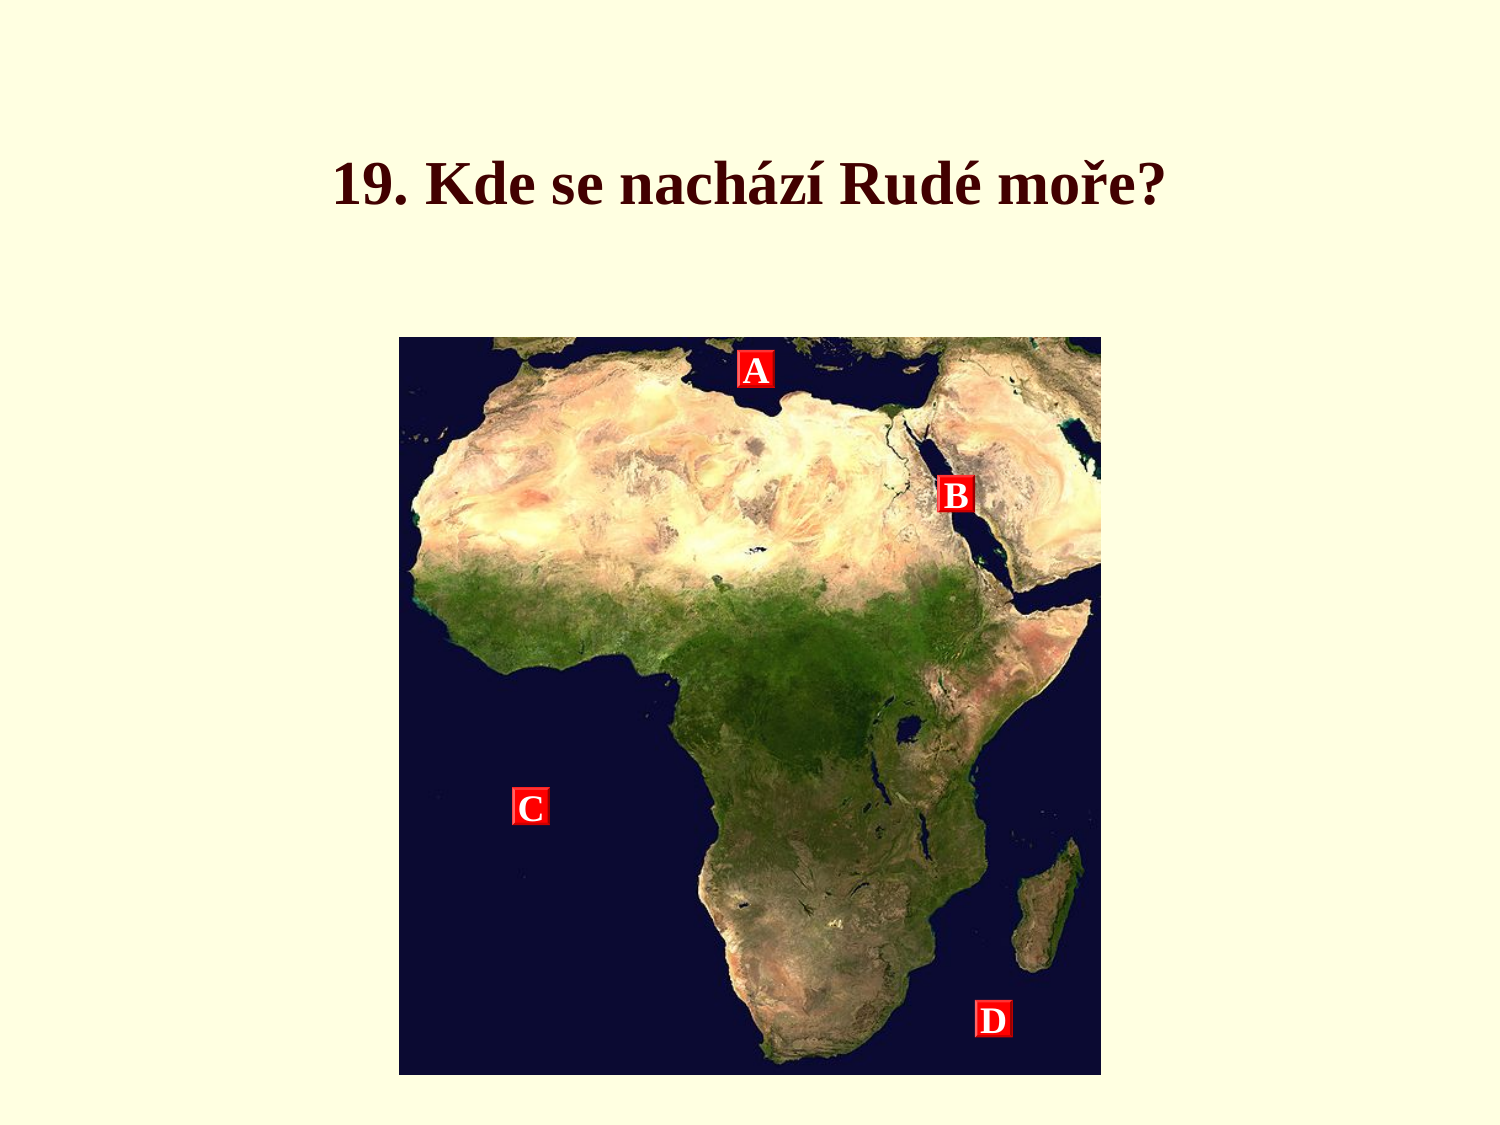

# 19. Kde se nachází Rudé moře?
A
B
C
D